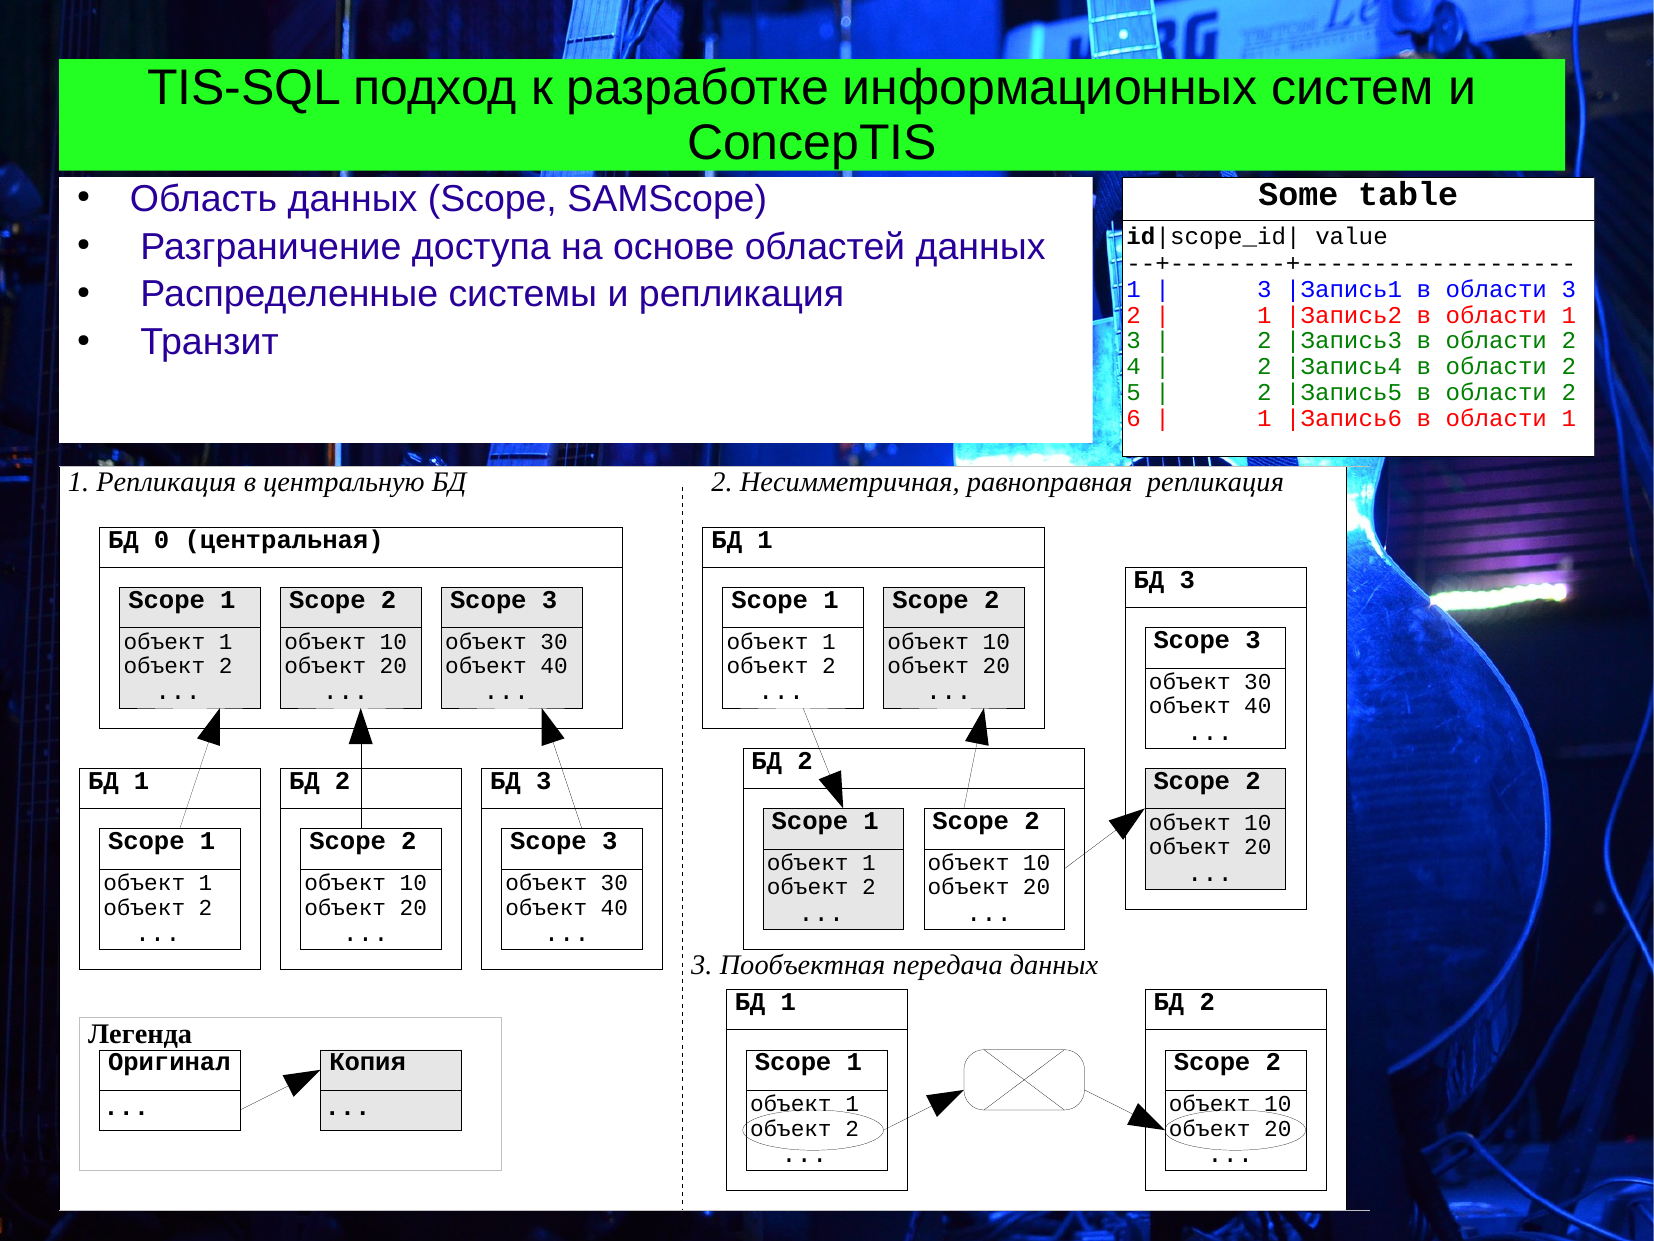

# TIS-SQL подход к разработке информационных систем и ConcepTIS
Область данных (Scope, SAMScope)
 Разграничение доступа на основе областей данных
 Распределенные системы и репликация
 Транзит